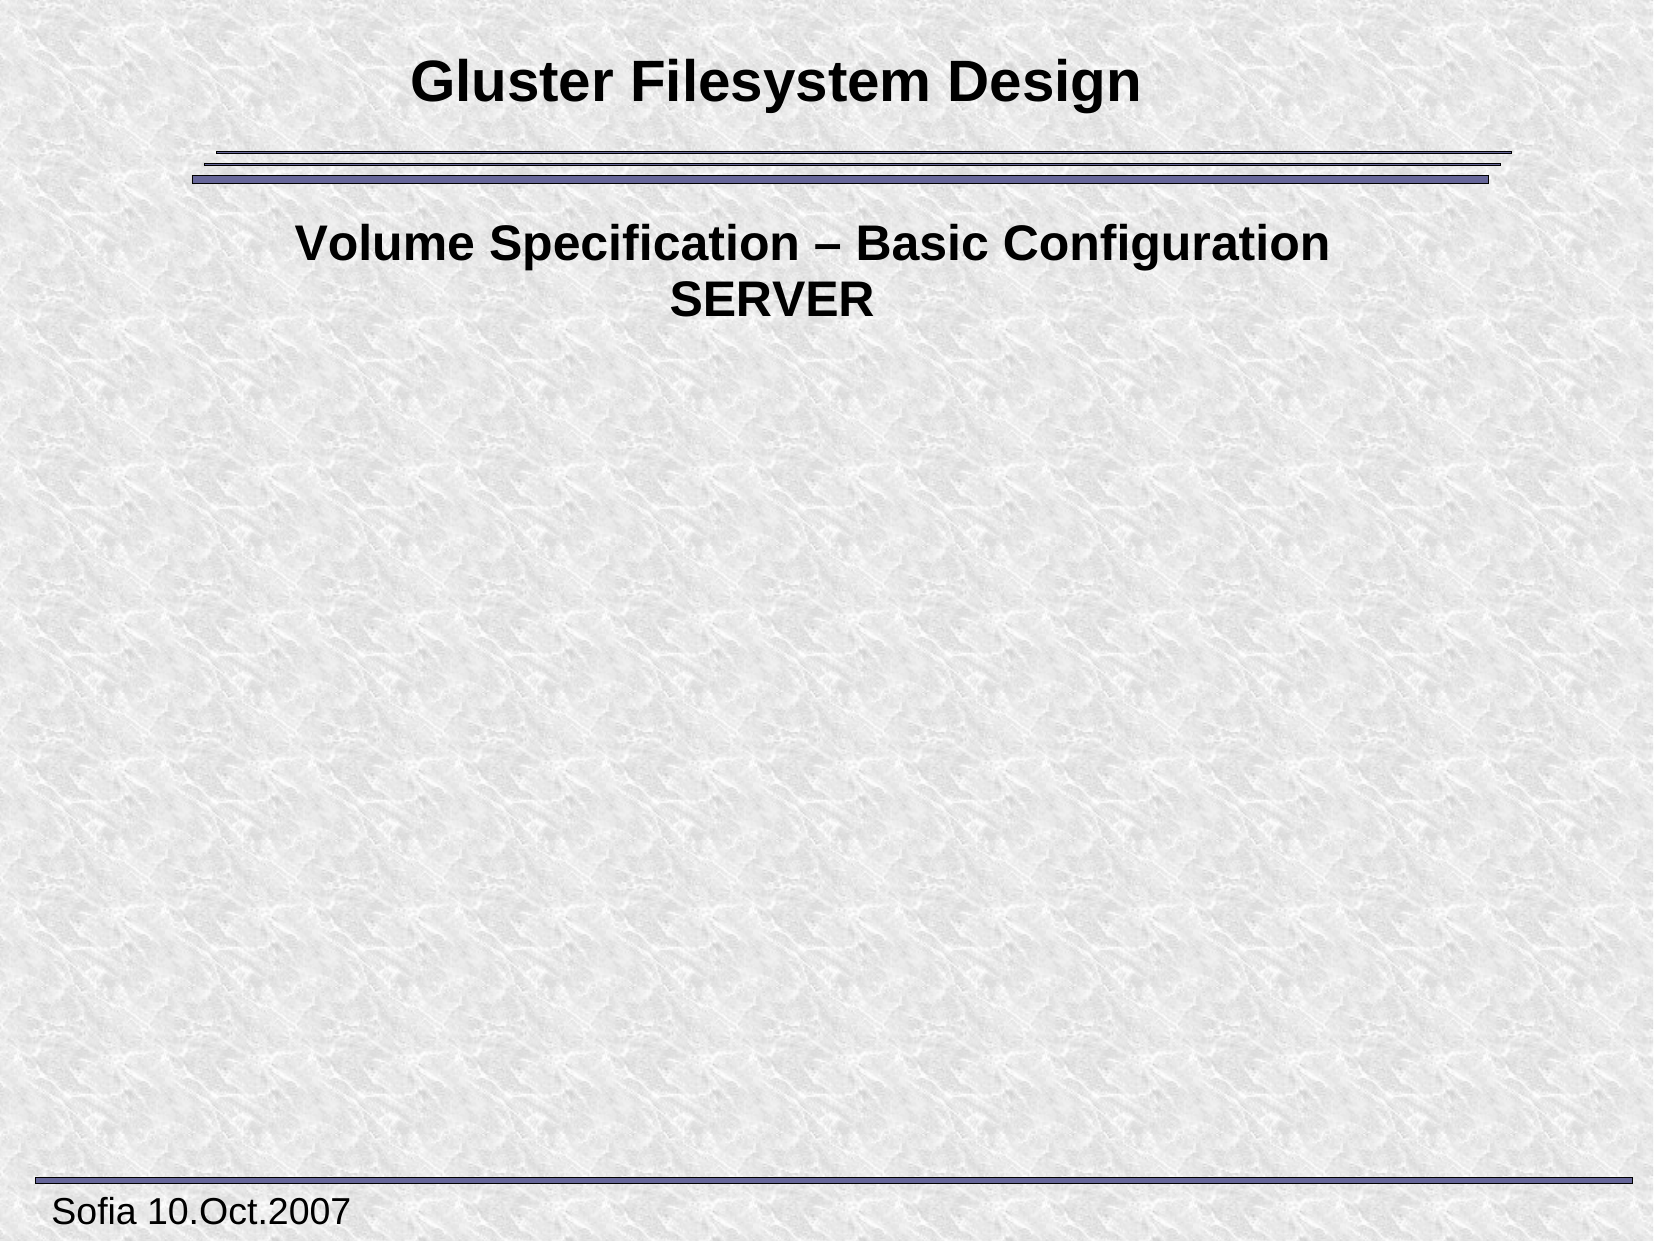

Gluster Filesystem Design
			Volume Specification – Basic Configuration
								SERVER
Sofia 10.Oct.2007